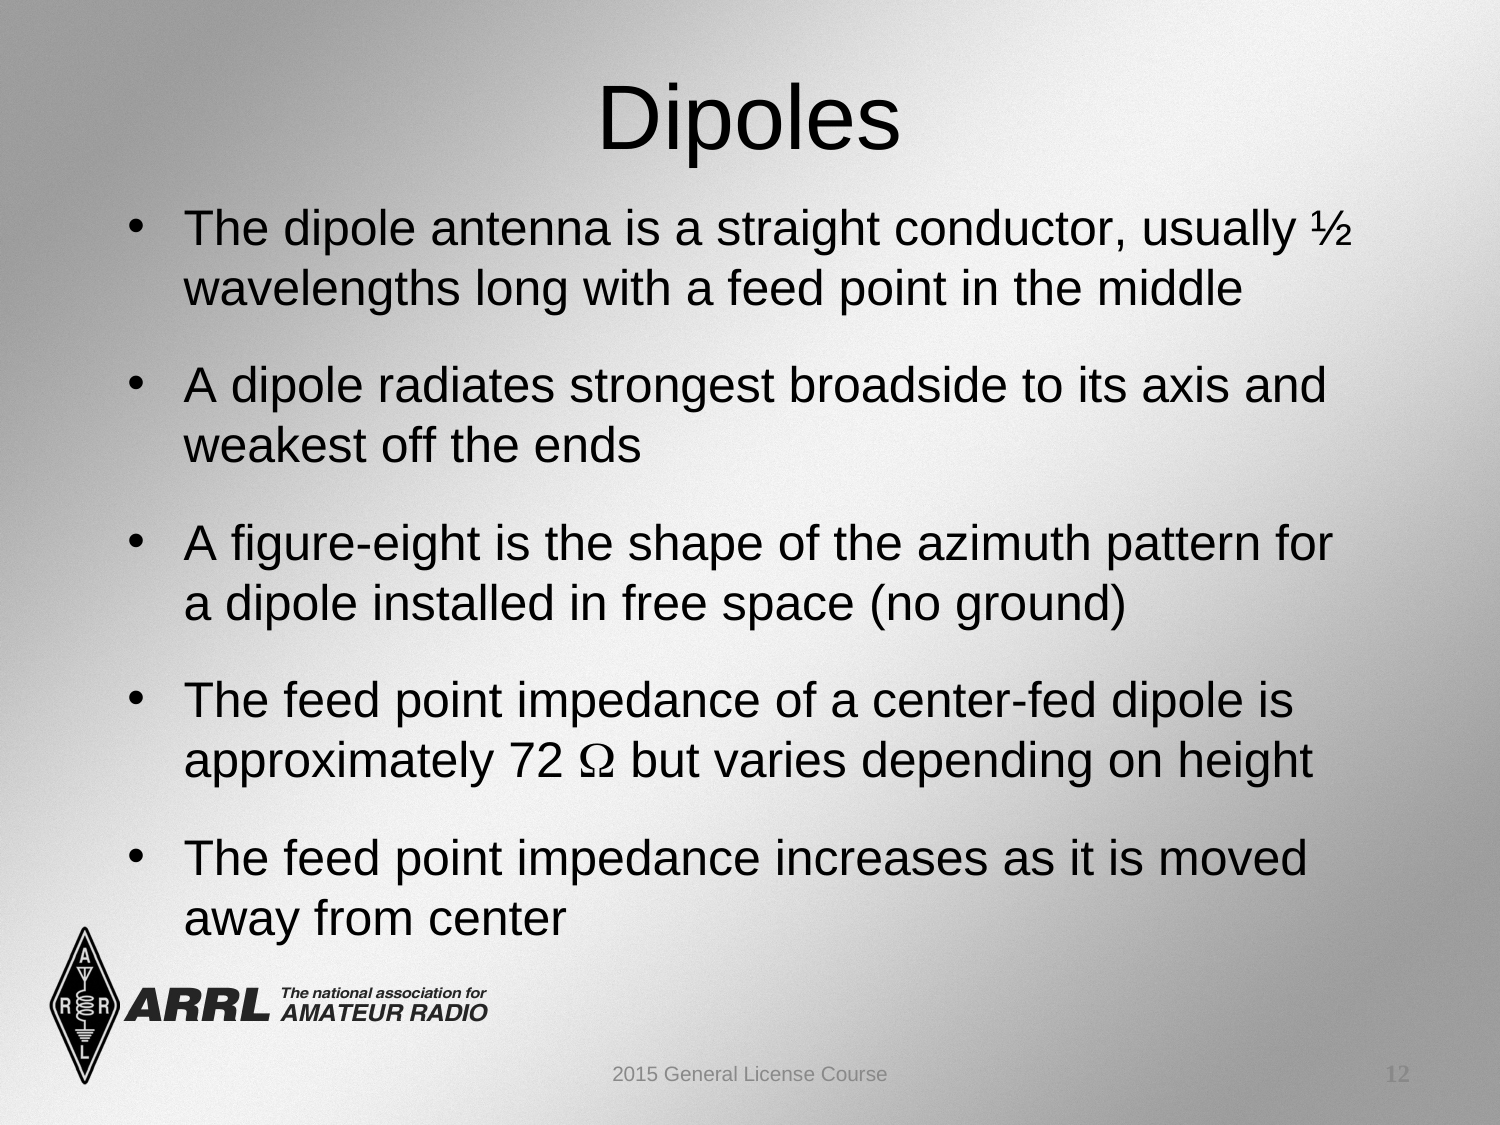

Dipoles
The dipole antenna is a straight conductor, usually ½ wavelengths long with a feed point in the middle
A dipole radiates strongest broadside to its axis and weakest off the ends
A figure-eight is the shape of the azimuth pattern for a dipole installed in free space (no ground)
The feed point impedance of a center-fed dipole is approximately 72  but varies depending on height
The feed point impedance increases as it is moved away from center
2015 General License Course